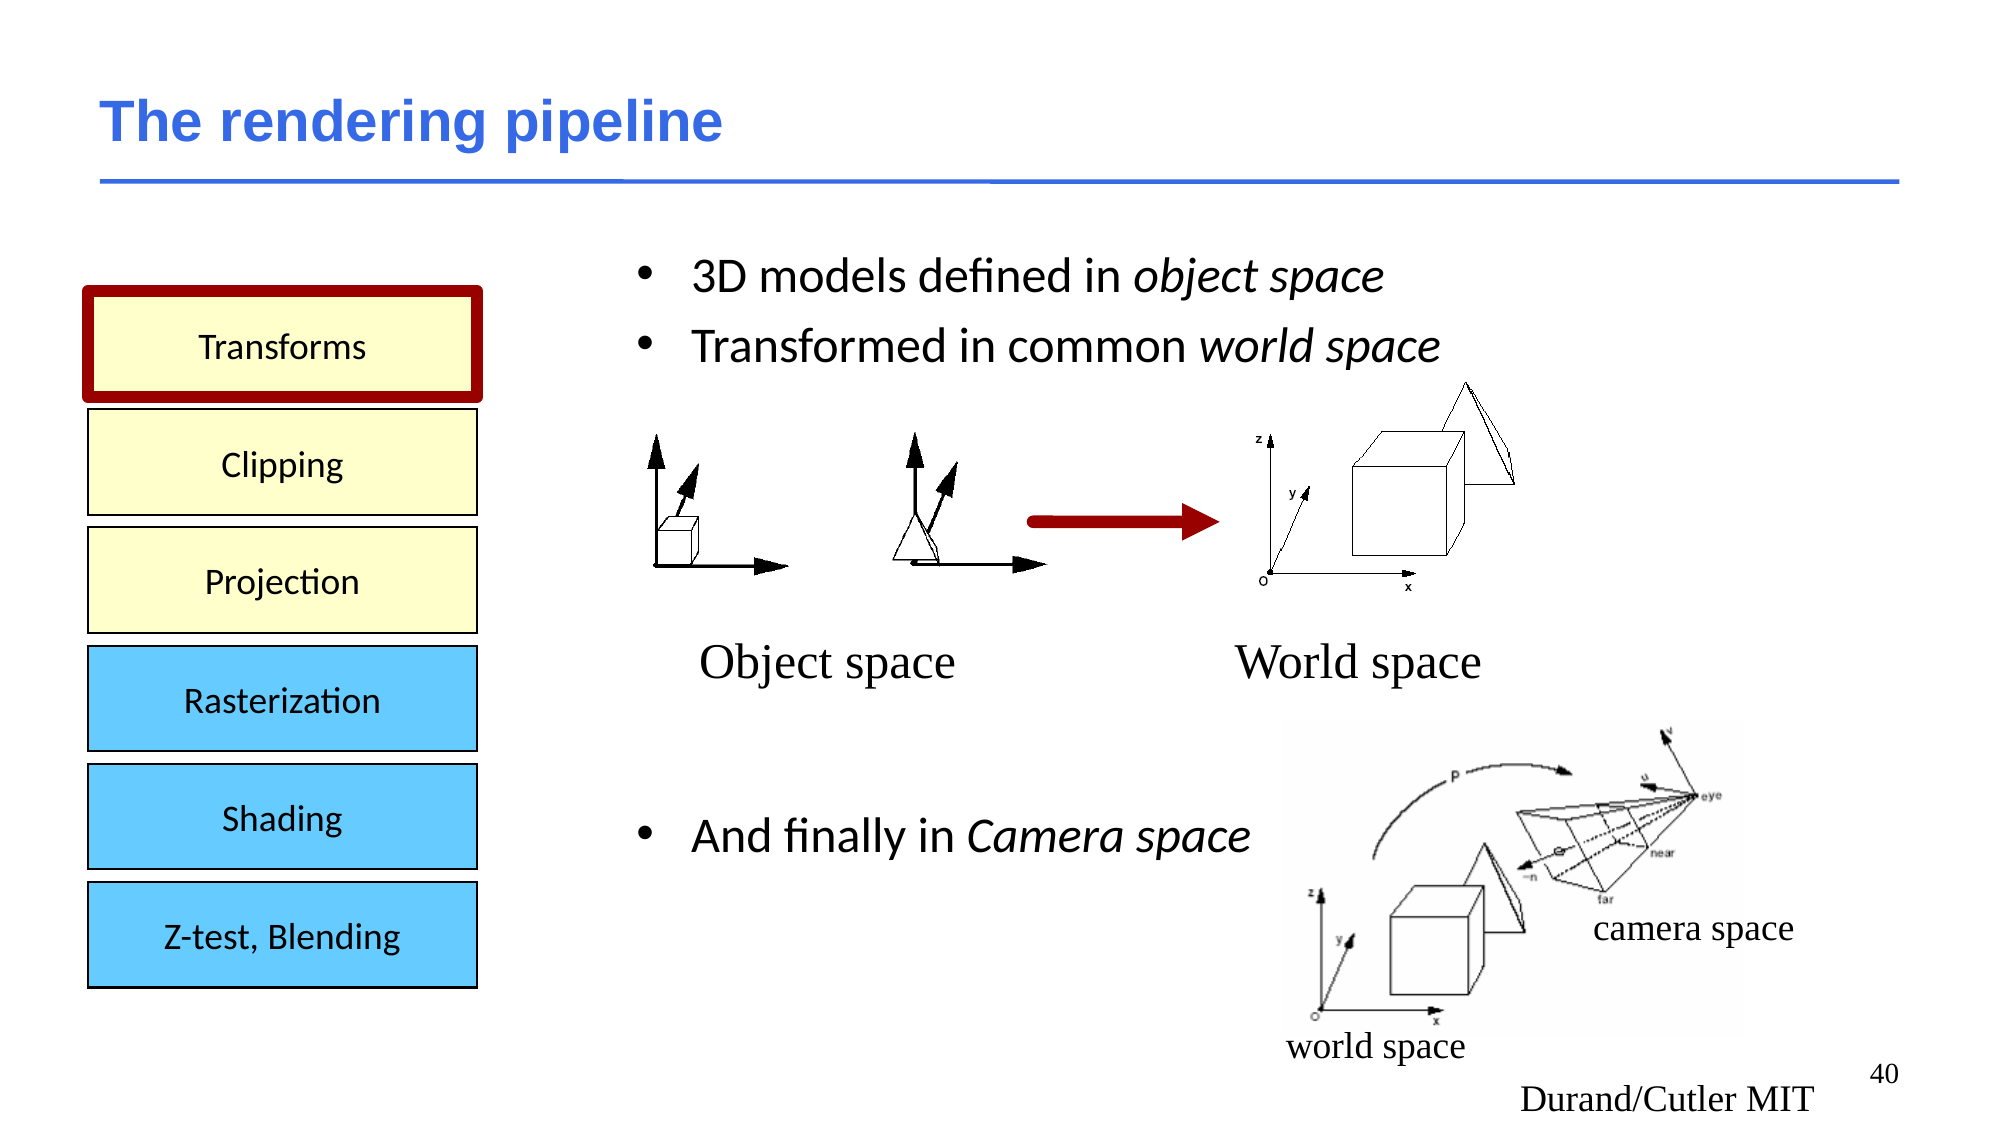

# The rendering pipeline
3D models defined in object space
Transformed in common world space
And finally in Camera space
Transforms
Clipping
Projection
Object space
World space
Rasterization
camera space
world space
Shading
Z-test, Blending
40
Durand/Cutler MIT